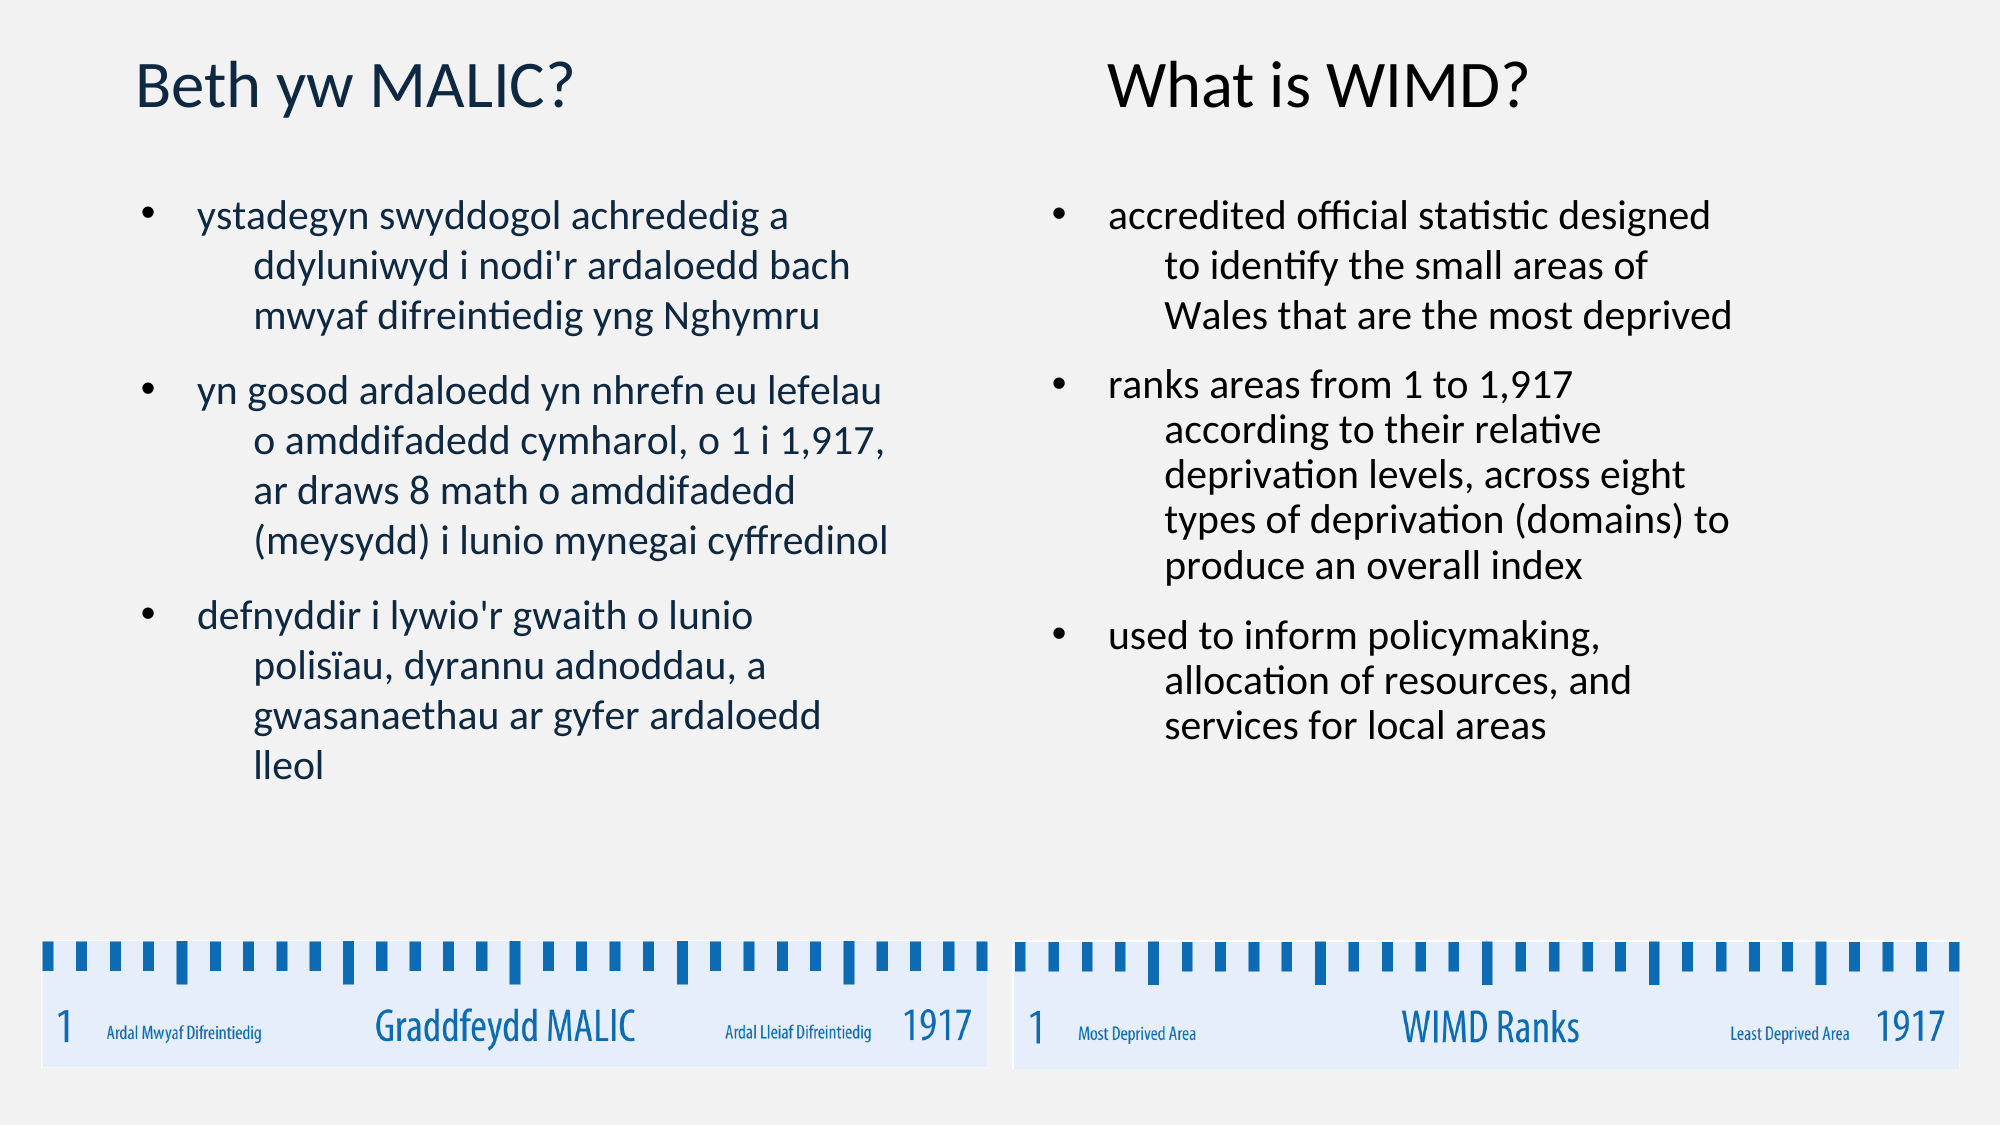

What is WIMD?
Beth yw MALIC?
ystadegyn swyddogol achrededig a ddyluniwyd i nodi'r ardaloedd bach mwyaf difreintiedig yng Nghymru
yn gosod ardaloedd yn nhrefn eu lefelau o amddifadedd cymharol, o 1 i 1,917, ar draws 8 math o amddifadedd (meysydd) i lunio mynegai cyffredinol
defnyddir i lywio'r gwaith o lunio polisïau, dyrannu adnoddau, a gwasanaethau ar gyfer ardaloedd lleol
# accredited official statistic designed to identify the small areas of Wales that are the most deprived
ranks areas from 1 to 1,917 according to their relative deprivation levels, across eight types of deprivation (domains) to produce an overall index
used to inform policymaking, allocation of resources, and services for local areas